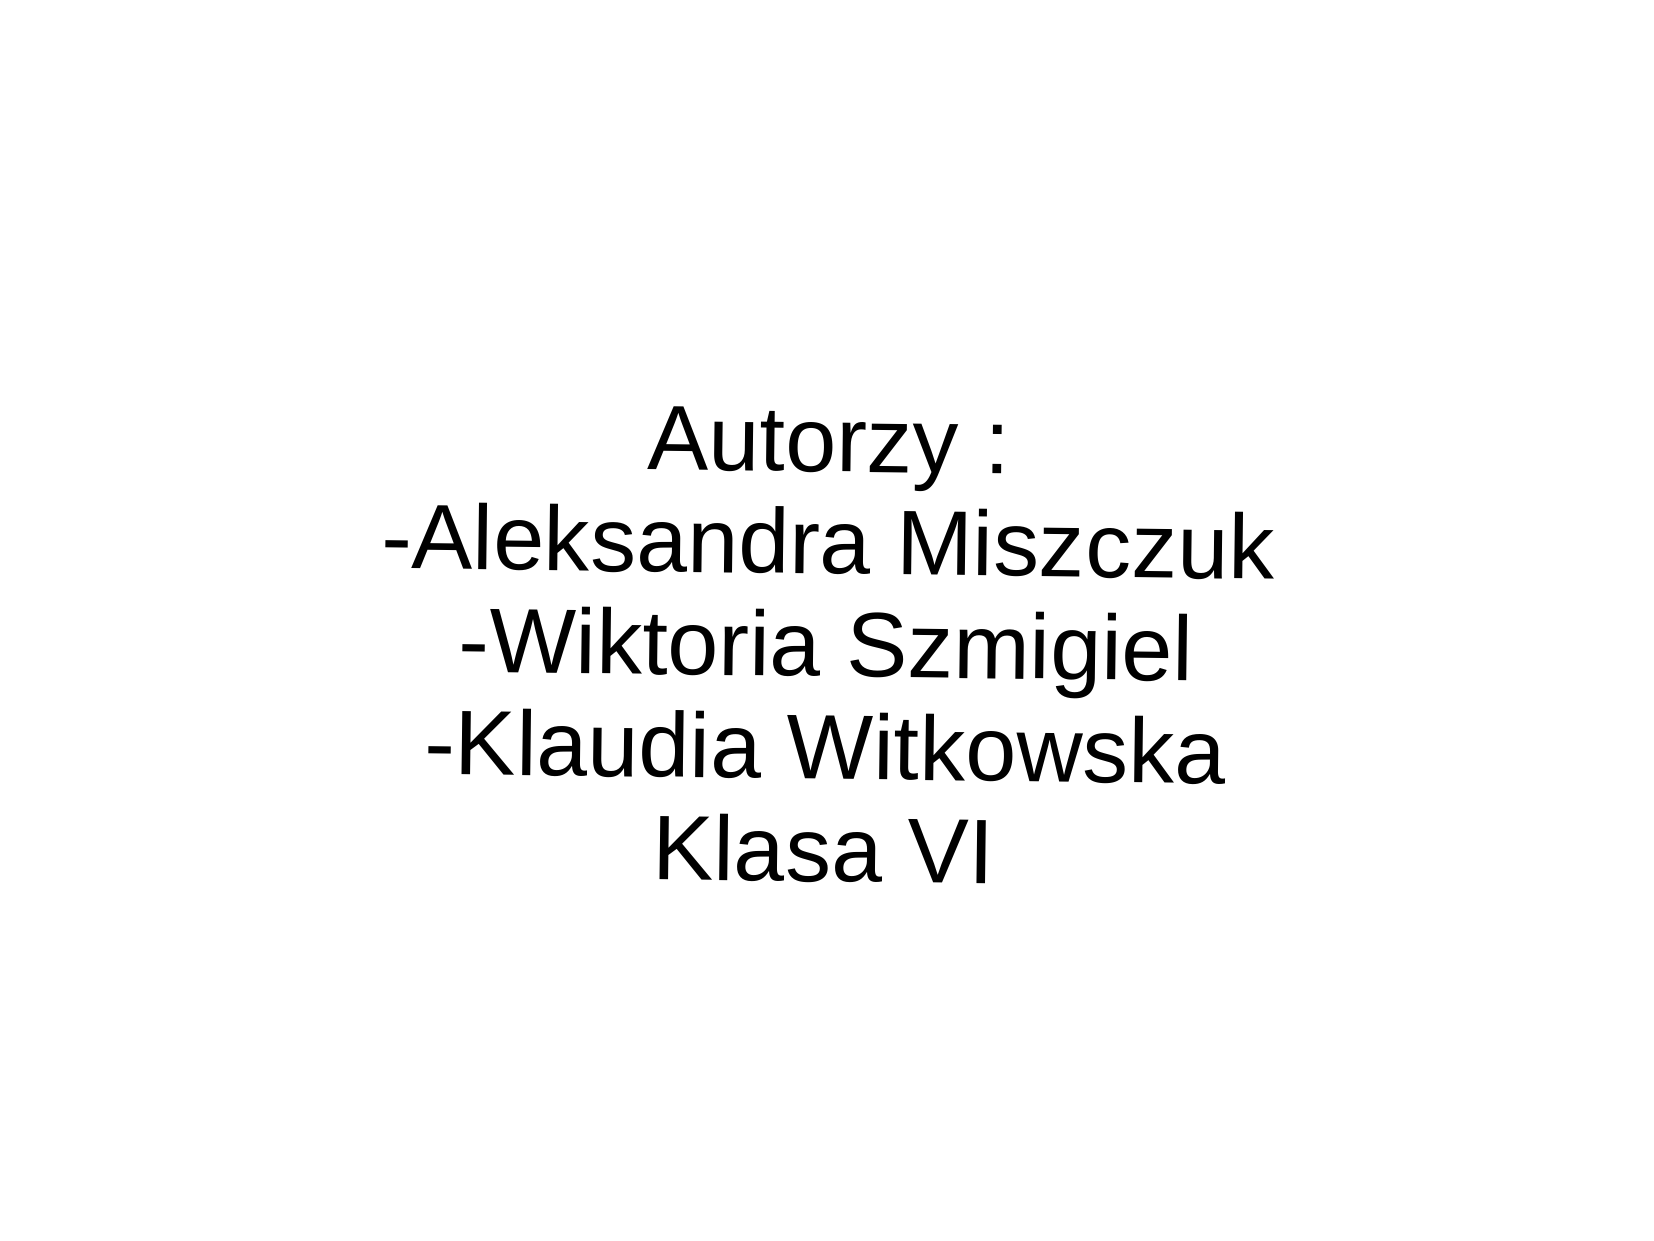

# Autorzy : -Aleksandra Miszczuk -Wiktoria Szmigiel -Klaudia Witkowska Klasa VI